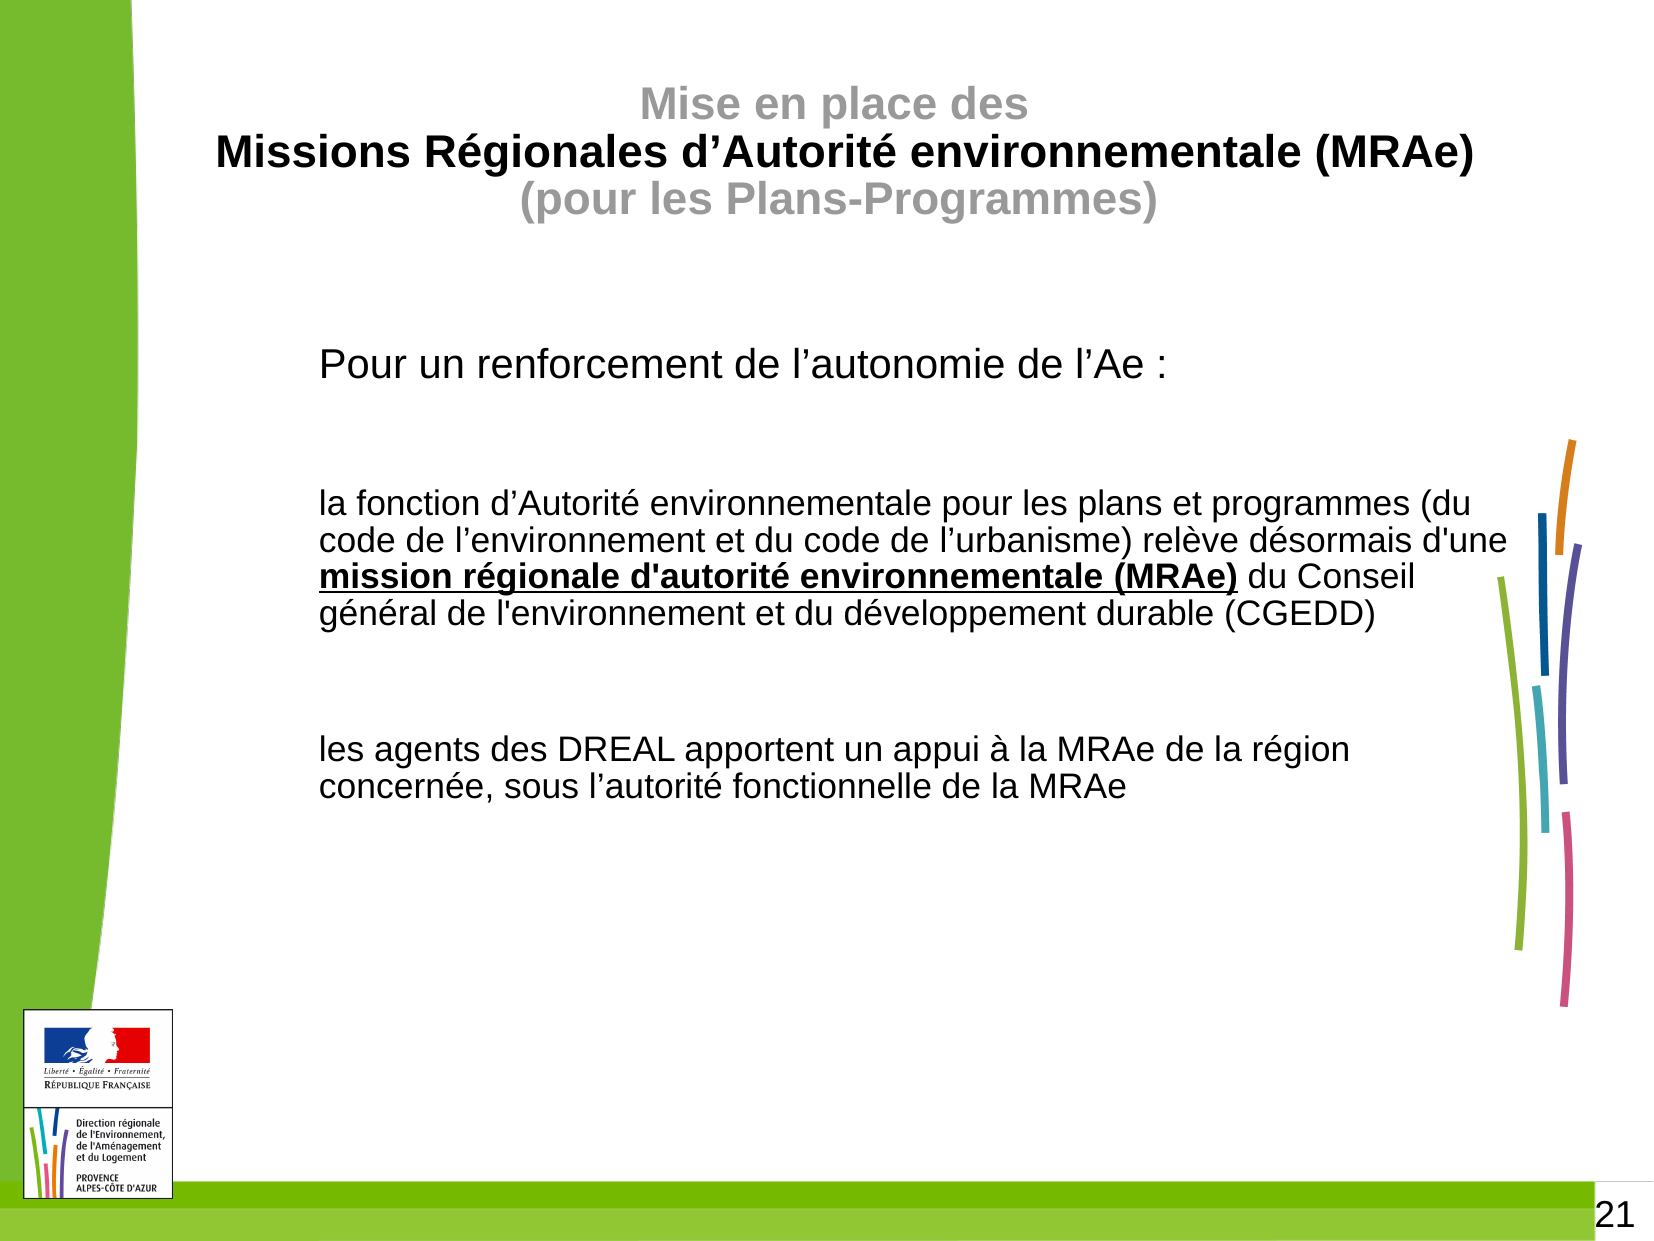

# Mise en place des Missions Régionales d’Autorité environnementale (MRAe) (pour les Plans-Programmes)
Pour un renforcement de l’autonomie de l’Ae :
la fonction d’Autorité environnementale pour les plans et programmes (du code de l’environnement et du code de l’urbanisme) relève désormais d'une mission régionale d'autorité environnementale (MRAe) du Conseil général de l'environnement et du développement durable (CGEDD)
les agents des DREAL apportent un appui à la MRAe de la région concernée, sous l’autorité fonctionnelle de la MRAe